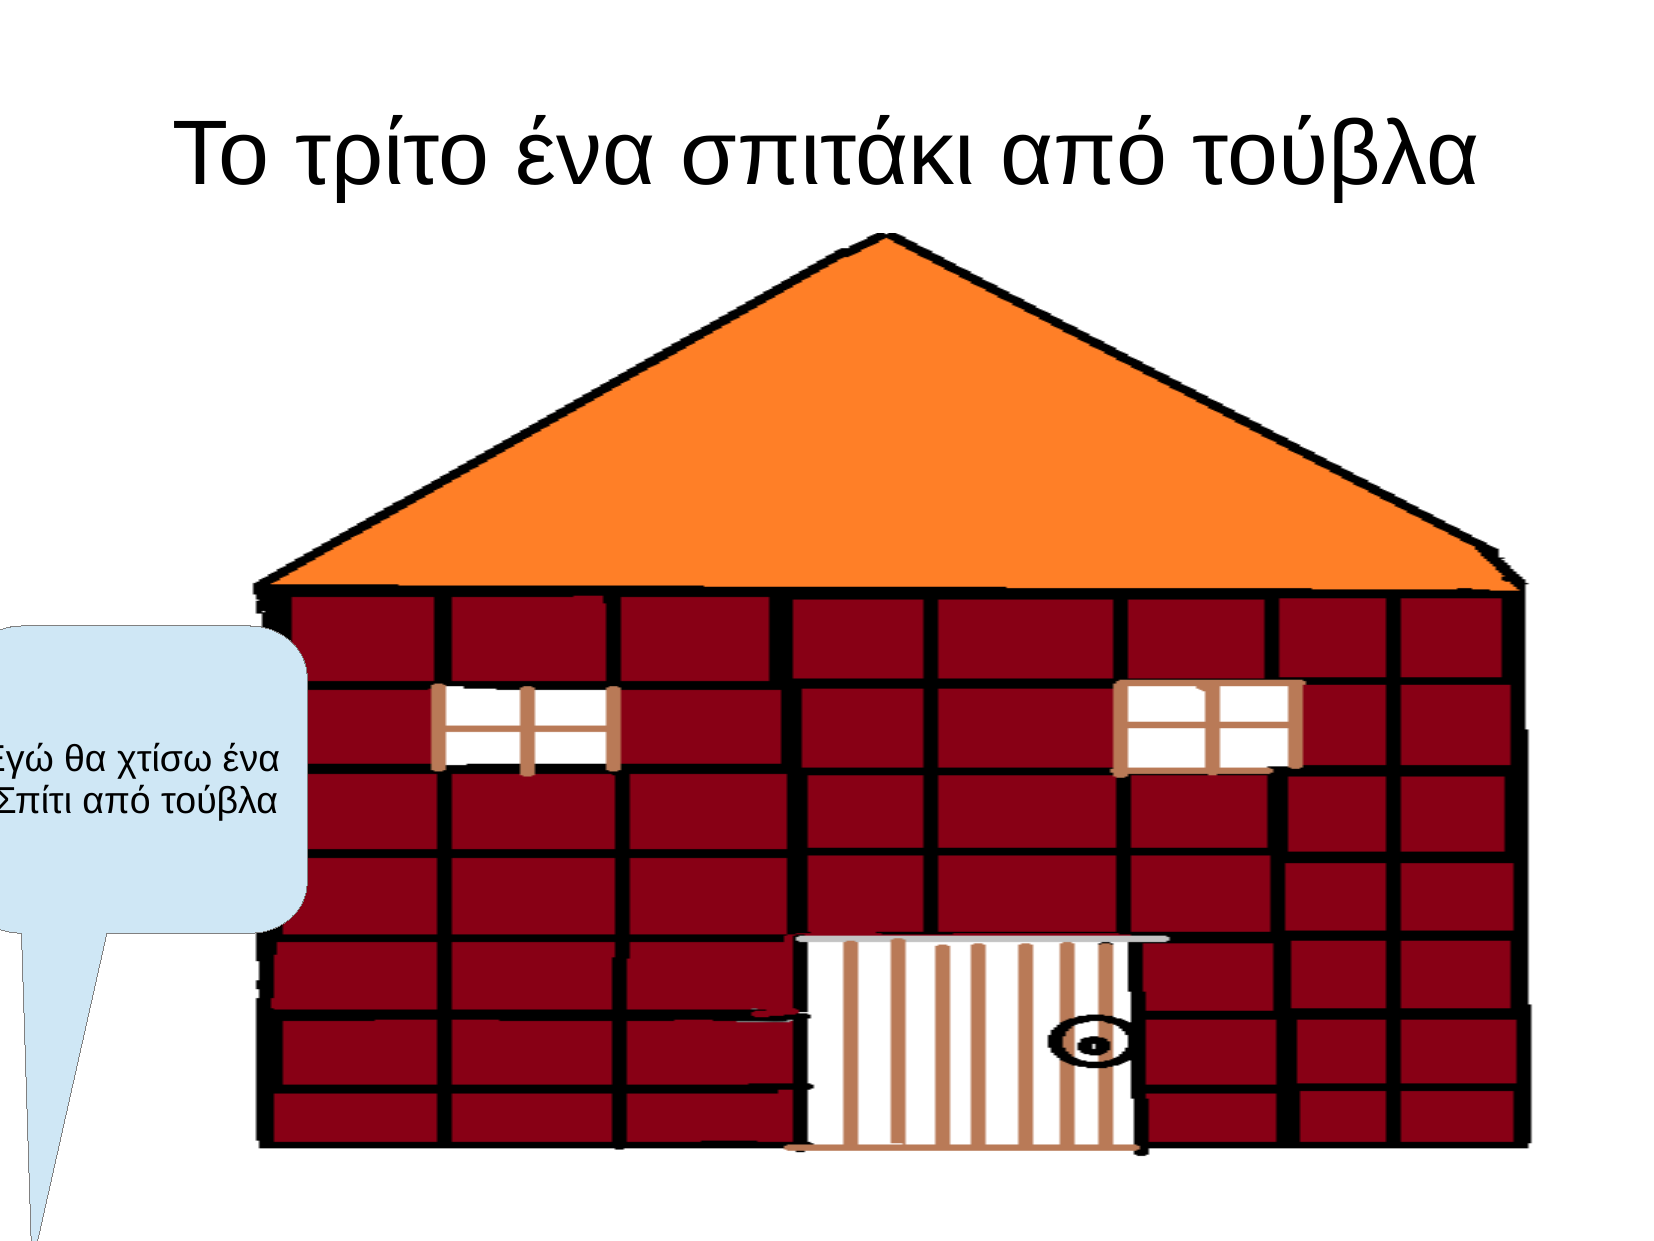

# Το τρίτο ένα σπιτάκι από τούβλα
Εγώ θα χτίσω ένα
Σπίτι από τούβλα